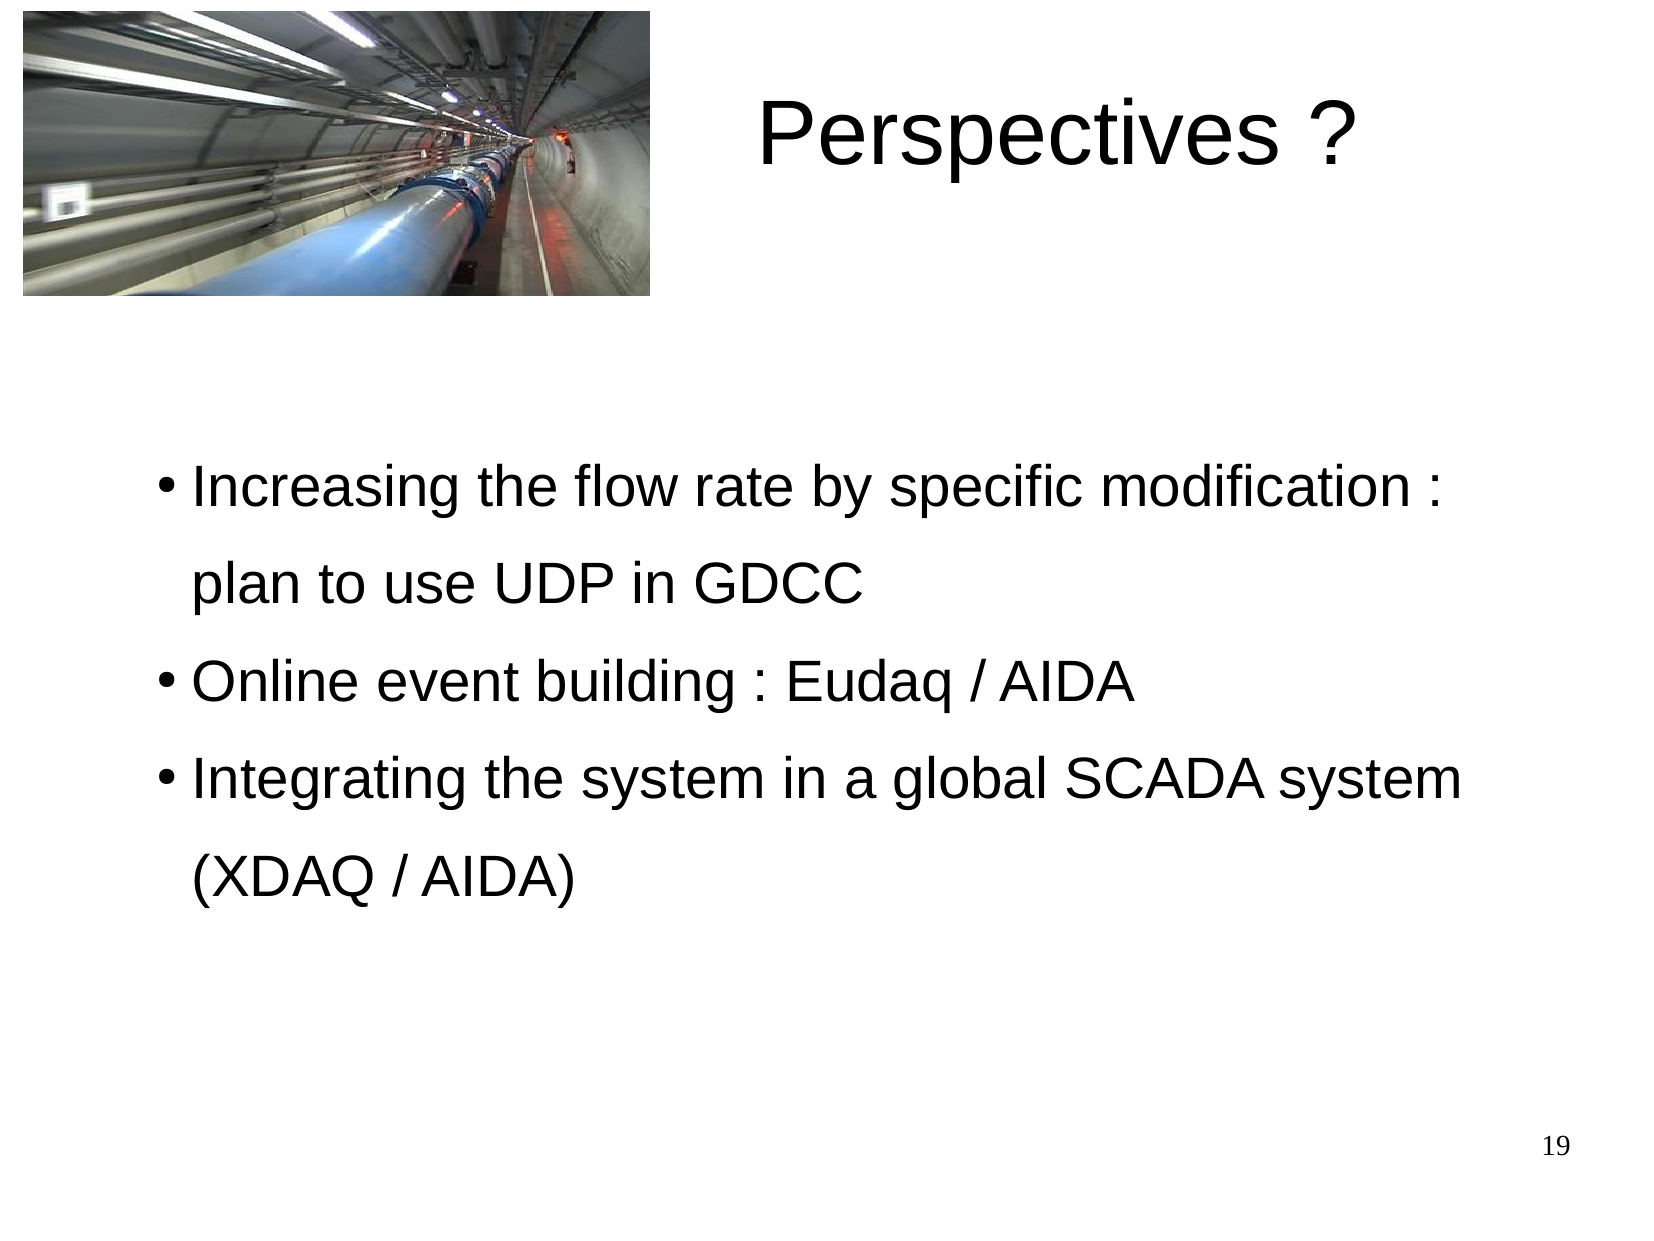

# Perspectives ?
Increasing the flow rate by specific modification : plan to use UDP in GDCC
Online event building : Eudaq / AIDA
Integrating the system in a global SCADA system (XDAQ / AIDA)
19